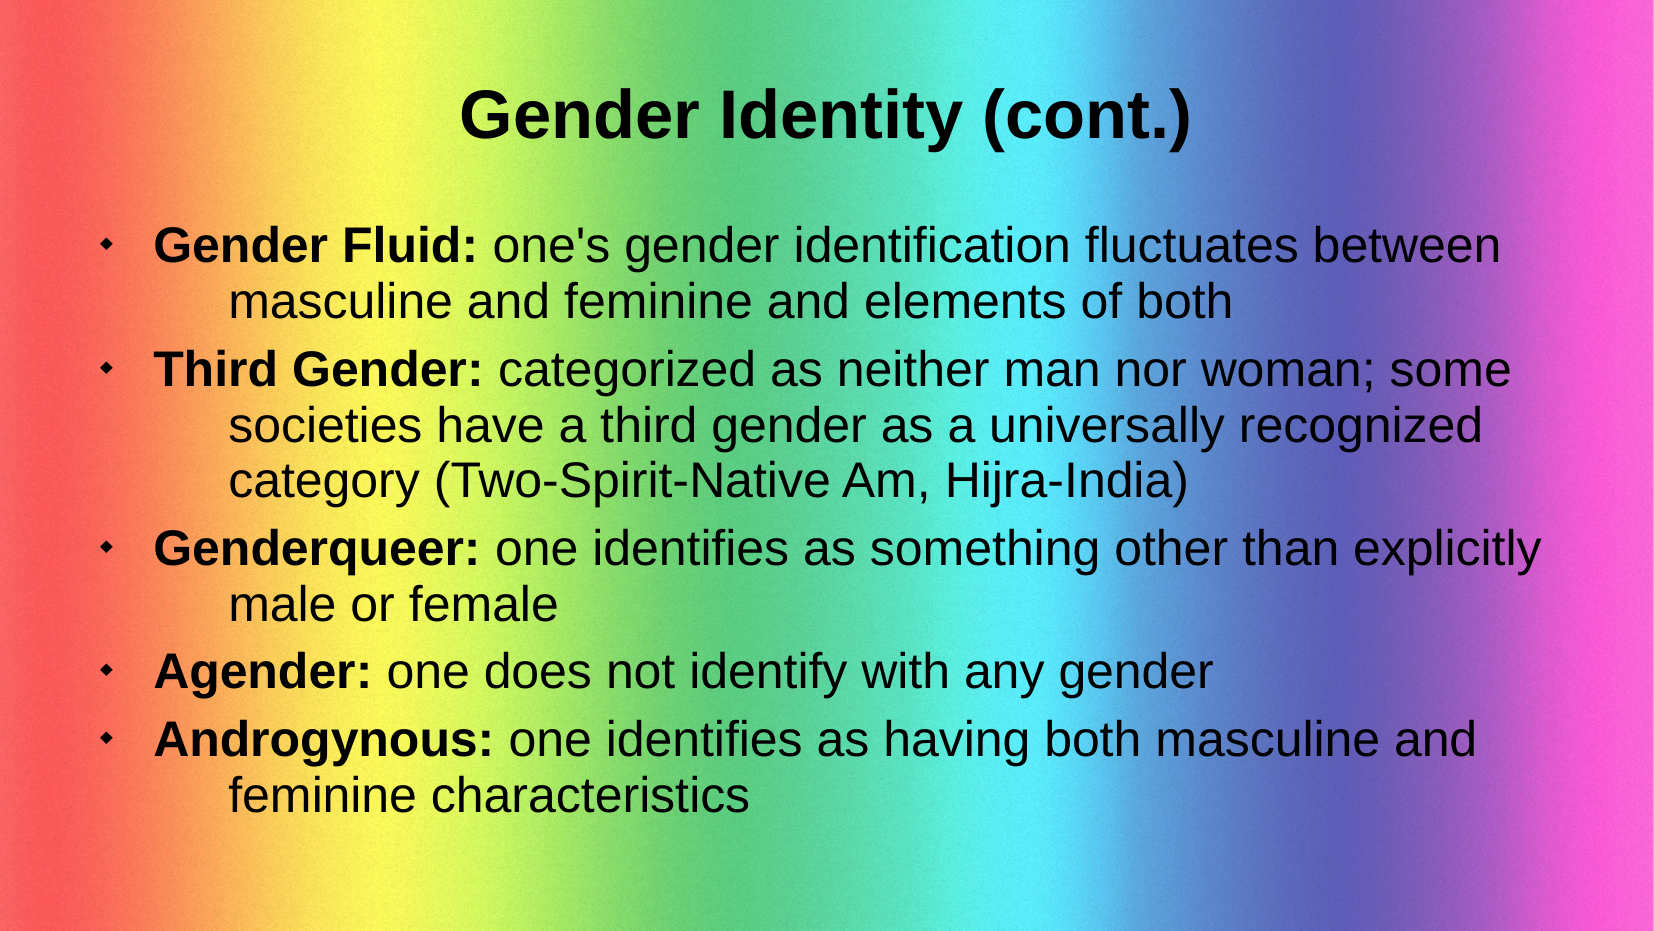

# Gender Identity (cont.)
Gender Fluid: one's gender identification fluctuates between masculine and feminine and elements of both
Third Gender: categorized as neither man nor woman; some societies have a third gender as a universally recognized category (Two-Spirit-Native Am, Hijra-India)
Genderqueer: one identifies as something other than explicitly male or female
Agender: one does not identify with any gender
Androgynous: one identifies as having both masculine and feminine characteristics